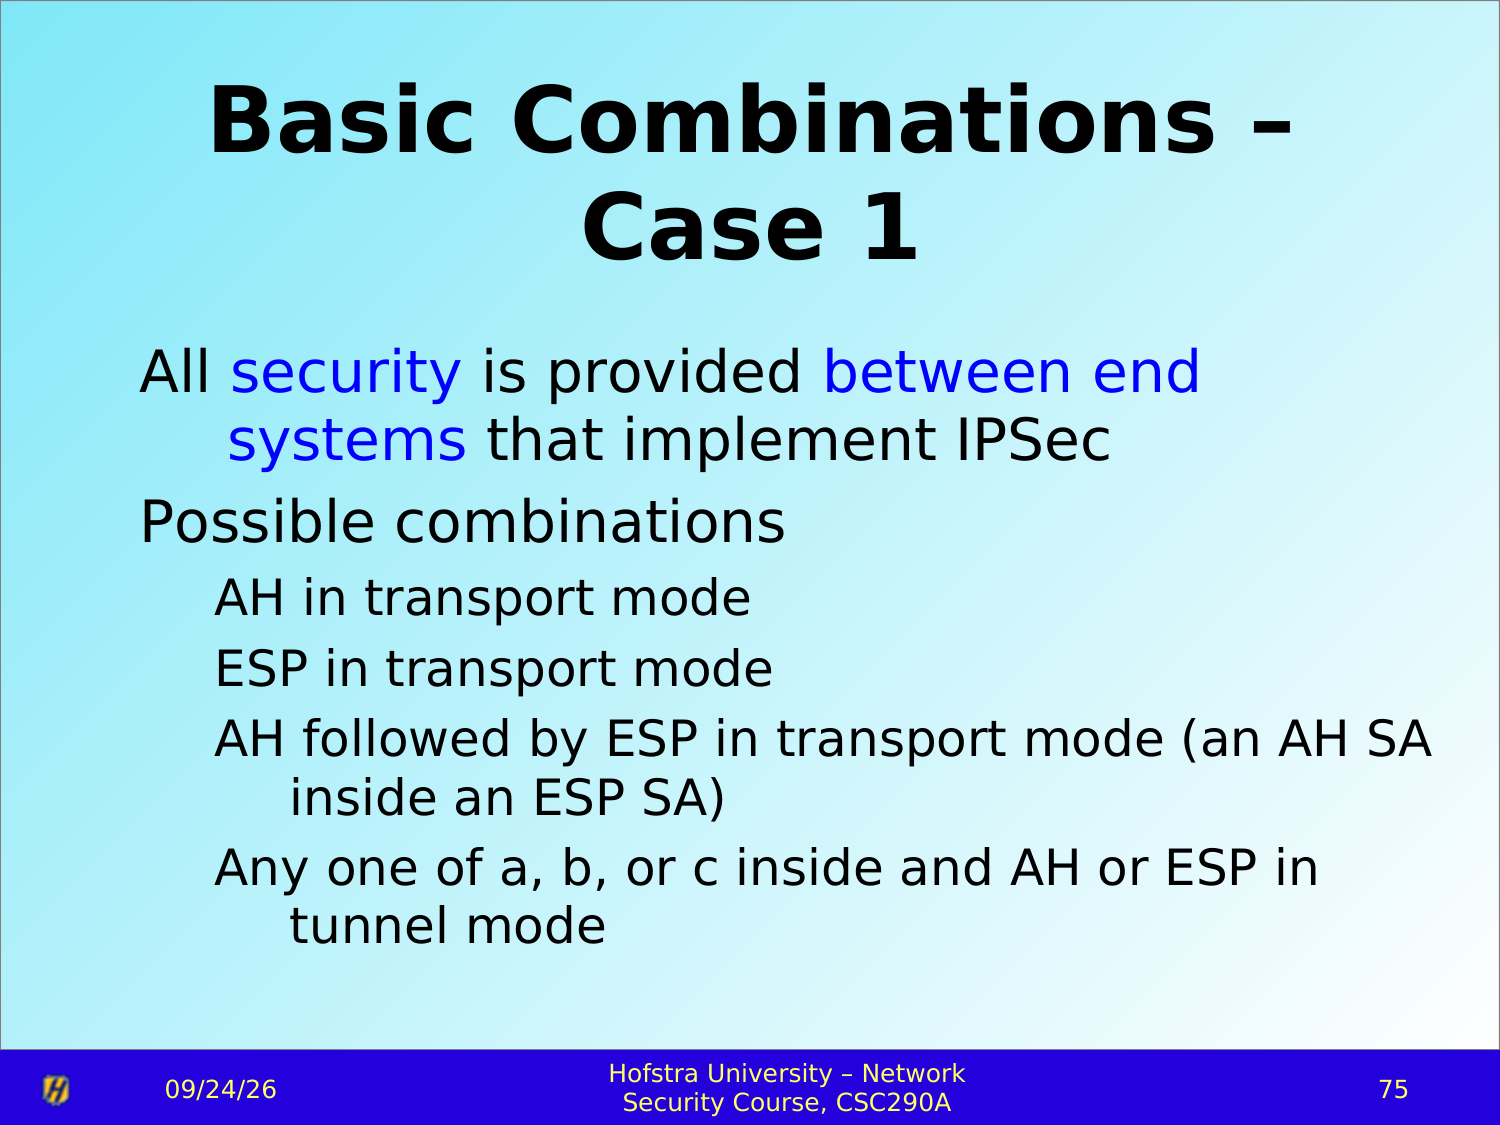

# Basic Combinations – Case 1
All security is provided between end systems that implement IPSec
Possible combinations
AH in transport mode
ESP in transport mode
AH followed by ESP in transport mode (an AH SA inside an ESP SA)
Any one of a, b, or c inside and AH or ESP in tunnel mode
75